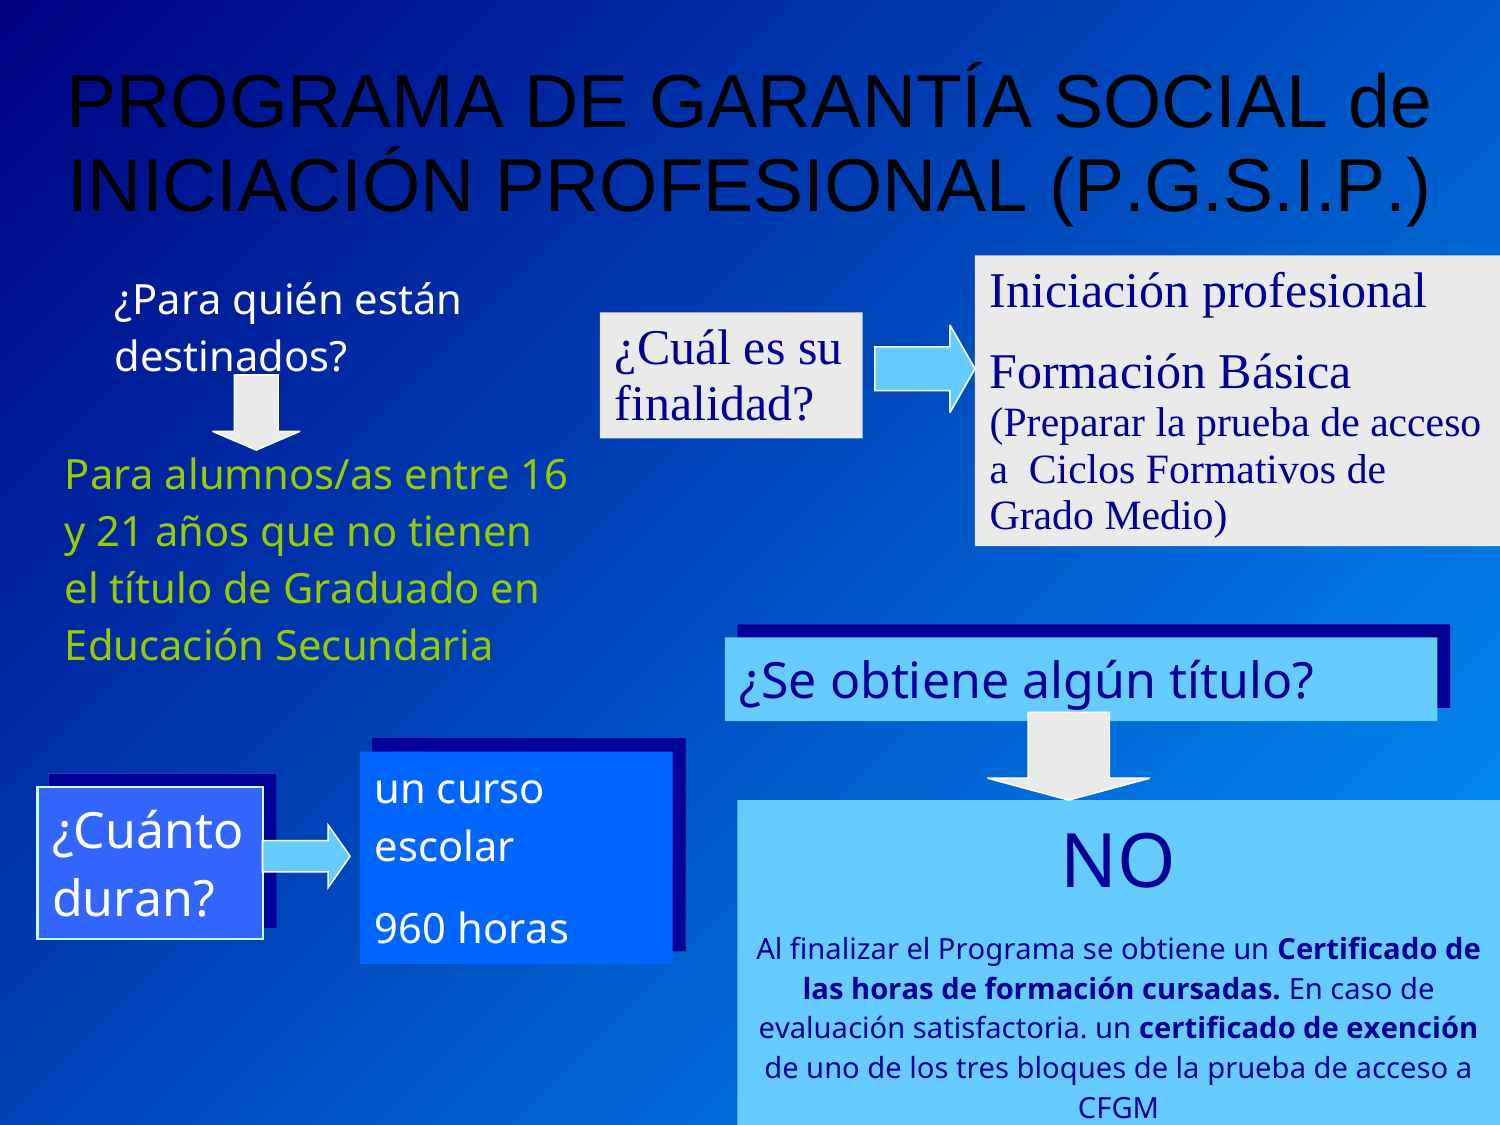

# PROGRAMA DE GARANTÍA SOCIAL de INICIACIÓN PROFESIONAL (P.G.S.I.P.)
Iniciación profesional
Formación Básica (Preparar la prueba de acceso a Ciclos Formativos de Grado Medio)
¿Para quién están destinados?
¿Cuál es su finalidad?
Para alumnos/as entre 16 y 21 años que no tienen el título de Graduado en Educación Secundaria
¿Se obtiene algún título?
un curso escolar
960 horas
¿Cuánto duran?
NO
Al finalizar el Programa se obtiene un Certificado de las horas de formación cursadas. En caso de evaluación satisfactoria. un certificado de exención de uno de los tres bloques de la prueba de acceso a CFGM